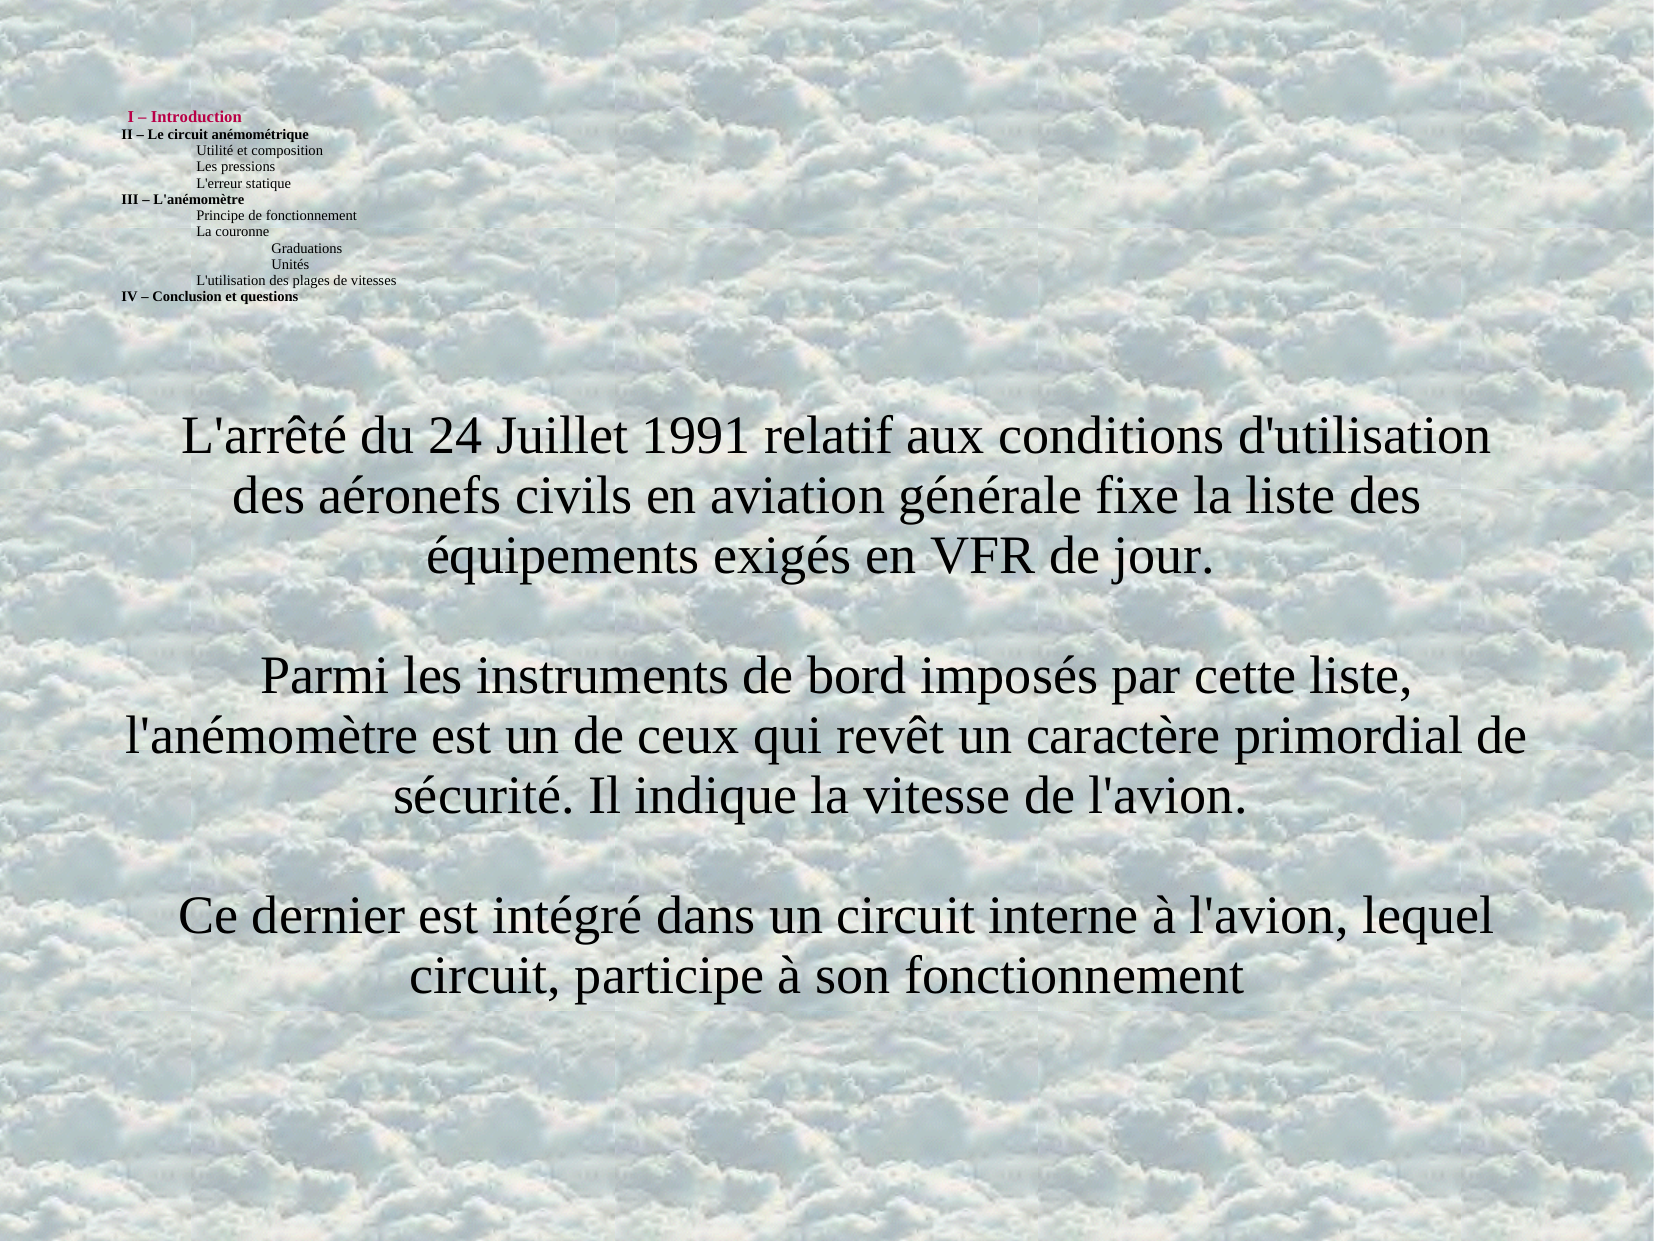

# I – Introduction II – Le circuit anémométrique Utilité et composition Les pressions L'erreur statique III – L'anémomètre Principe de fonctionnement La couronne Graduations Unités L'utilisation des plages de vitesses IV – Conclusion et questions
L'arrêté du 24 Juillet 1991 relatif aux conditions d'utilisation des aéronefs civils en aviation générale fixe la liste des équipements exigés en VFR de jour.
Parmi les instruments de bord imposés par cette liste, l'anémomètre est un de ceux qui revêt un caractère primordial de sécurité. Il indique la vitesse de l'avion.
Ce dernier est intégré dans un circuit interne à l'avion, lequel circuit, participe à son fonctionnement